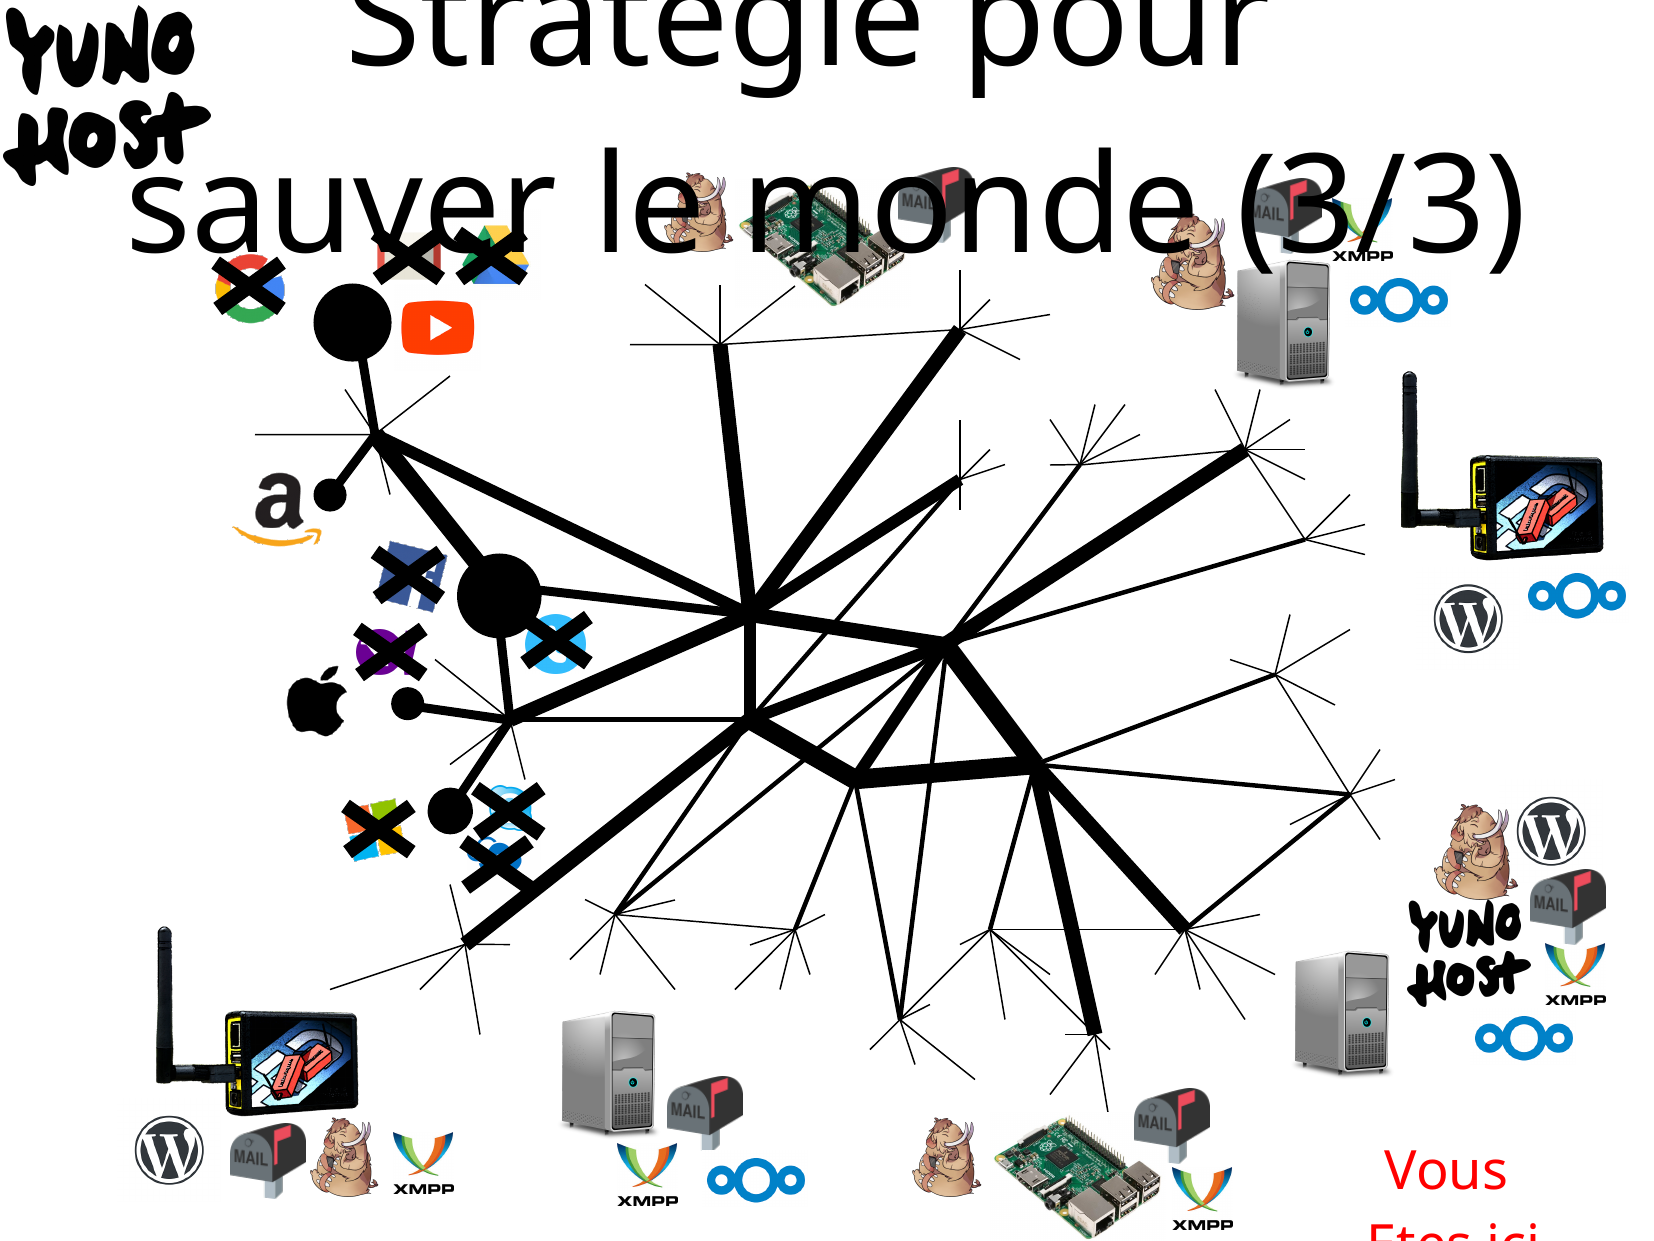

# Stratégie pour sauver le monde (3/3)
Vous
Etes ici